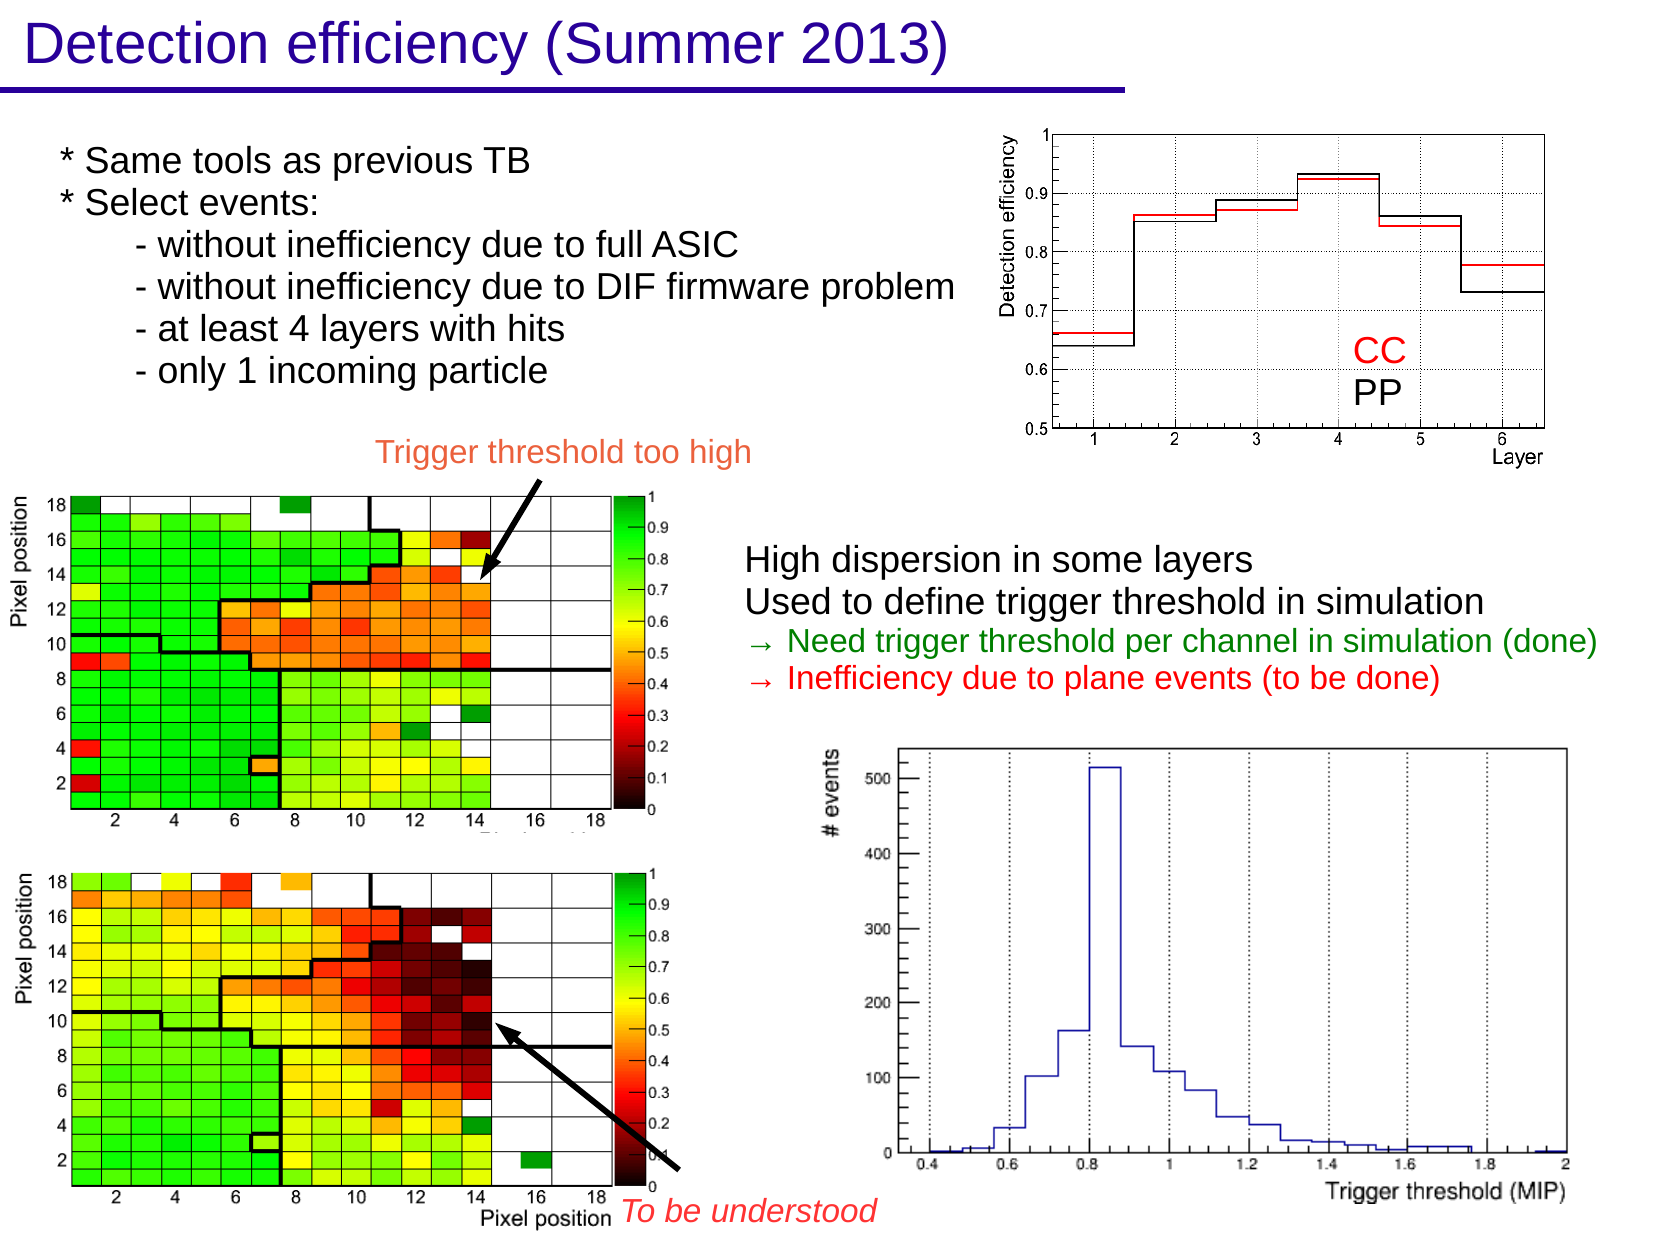

# Detection efficiency (Summer 2013)
* Same tools as previous TB
* Select events:
	- without inefficiency due to full ASIC
	- without inefficiency due to DIF firmware problem
	- at least 4 layers with hits
	- only 1 incoming particle
CC
PP
Trigger threshold too high
High dispersion in some layers
Used to define trigger threshold in simulation
→ Need trigger threshold per channel in simulation (done)
→ Inefficiency due to plane events (to be done)
To be understood